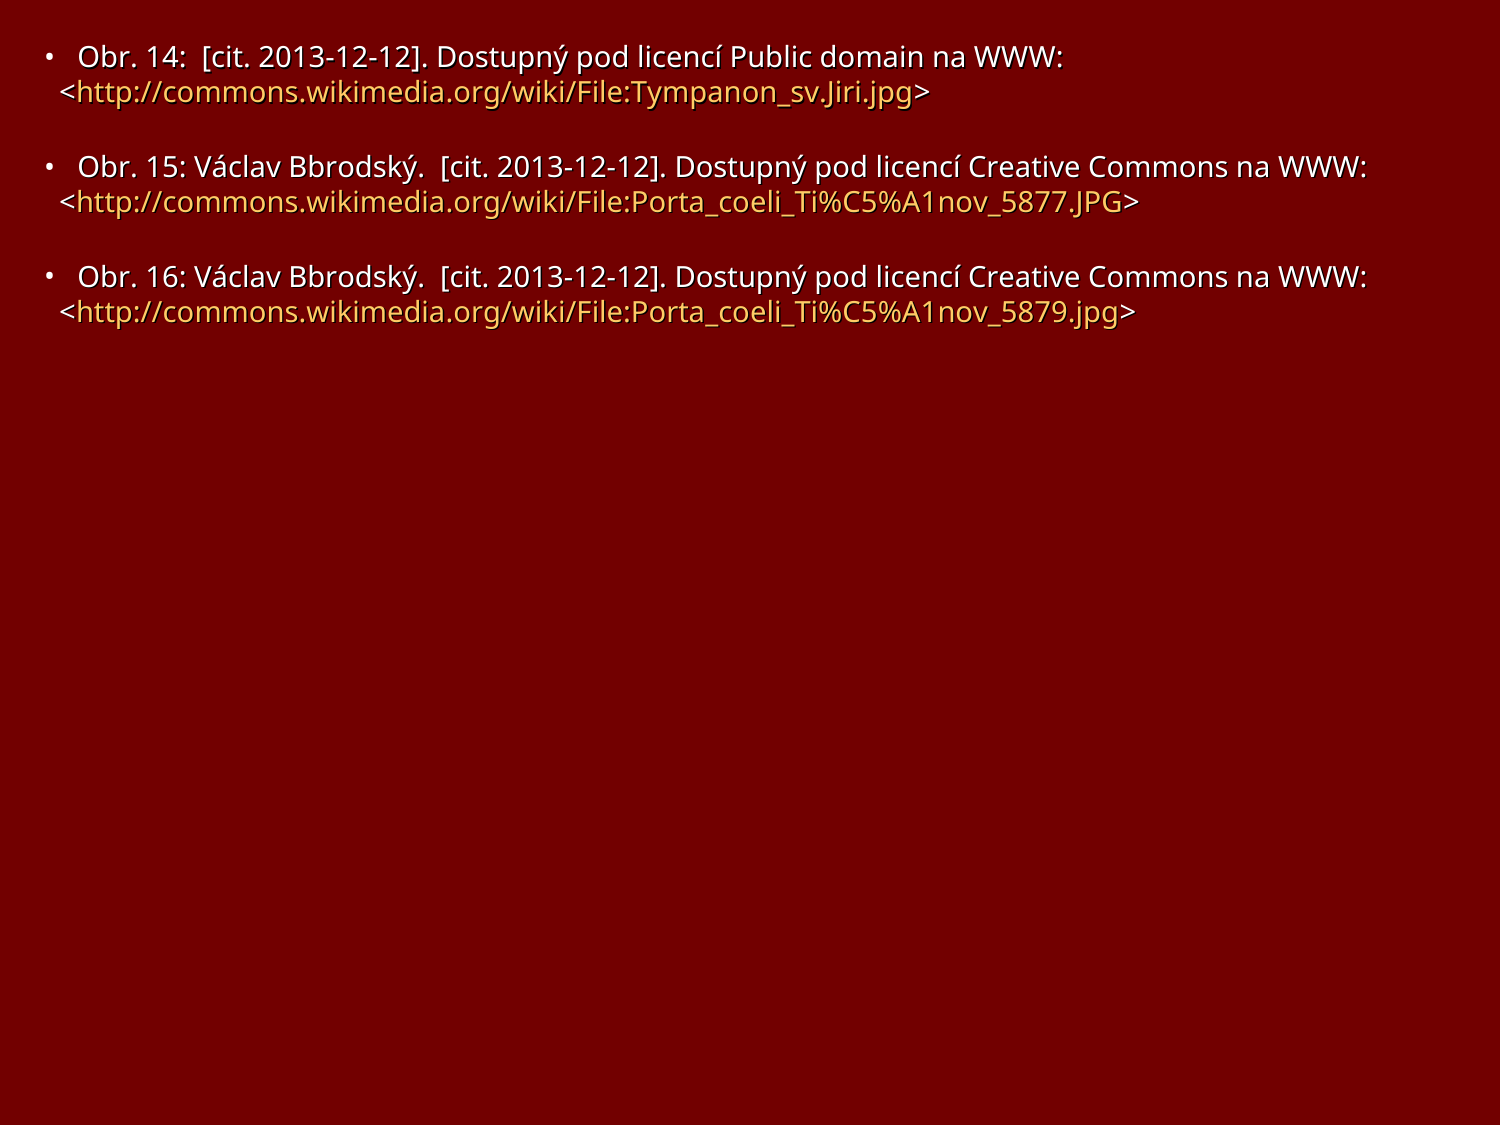

Obr. 14: [cit. 2013-12-12]. Dostupný pod licencí Public domain na WWW:
 <http://commons.wikimedia.org/wiki/File:Tympanon_sv.Jiri.jpg>
 Obr. 15: Václav Bbrodský. [cit. 2013-12-12]. Dostupný pod licencí Creative Commons na WWW:
 <http://commons.wikimedia.org/wiki/File:Porta_coeli_Ti%C5%A1nov_5877.JPG>
 Obr. 16: Václav Bbrodský. [cit. 2013-12-12]. Dostupný pod licencí Creative Commons na WWW:
 <http://commons.wikimedia.org/wiki/File:Porta_coeli_Ti%C5%A1nov_5879.jpg>